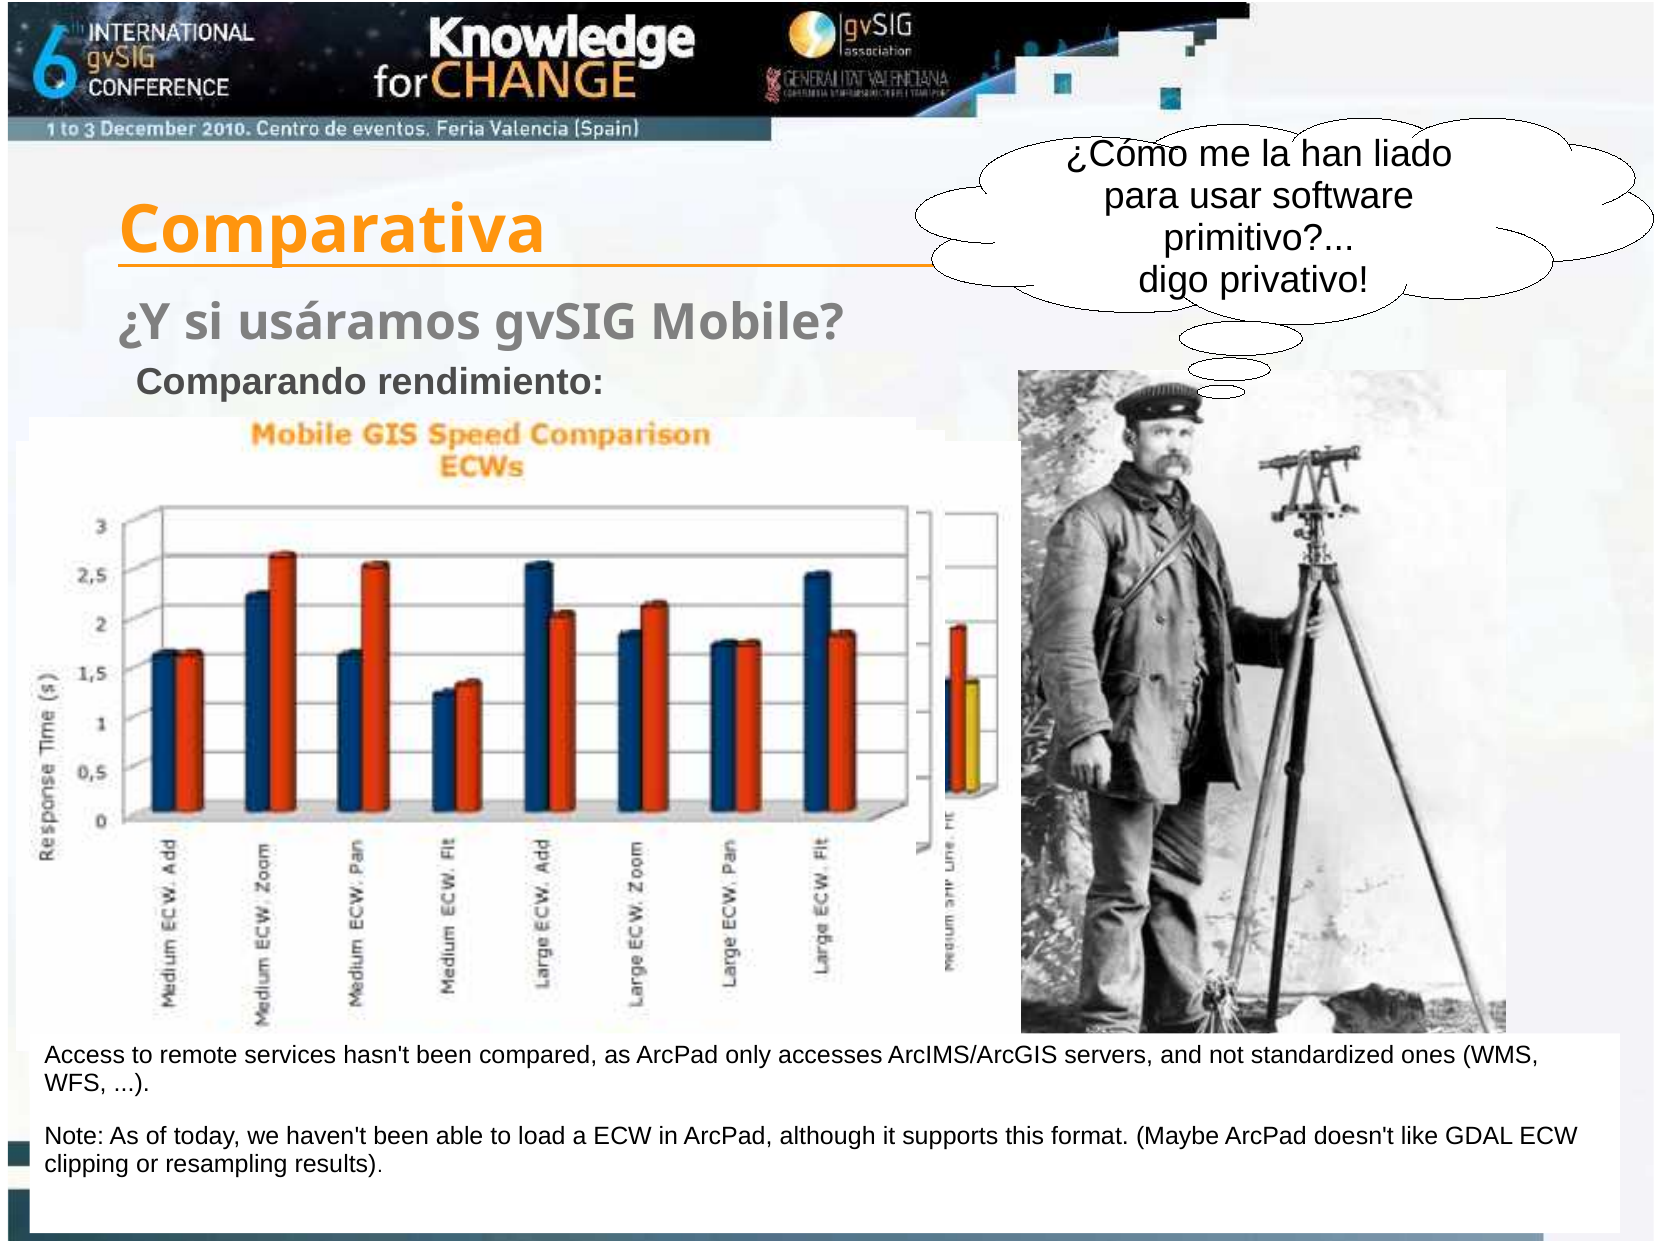

¿Cómo me la han liado
para usar software primitivo?...
digo privativo!
# Comparativa
¿Y si usáramos gvSIG Mobile?
Comparando rendimiento:
Access to remote services hasn't been compared, as ArcPad only accesses ArcIMS/ArcGIS servers, and not standardized ones (WMS, WFS, ...).
Note: As of today, we haven't been able to load a ECW in ArcPad, although it supports this format. (Maybe ArcPad doesn't like GDAL ECW clipping or resampling results).